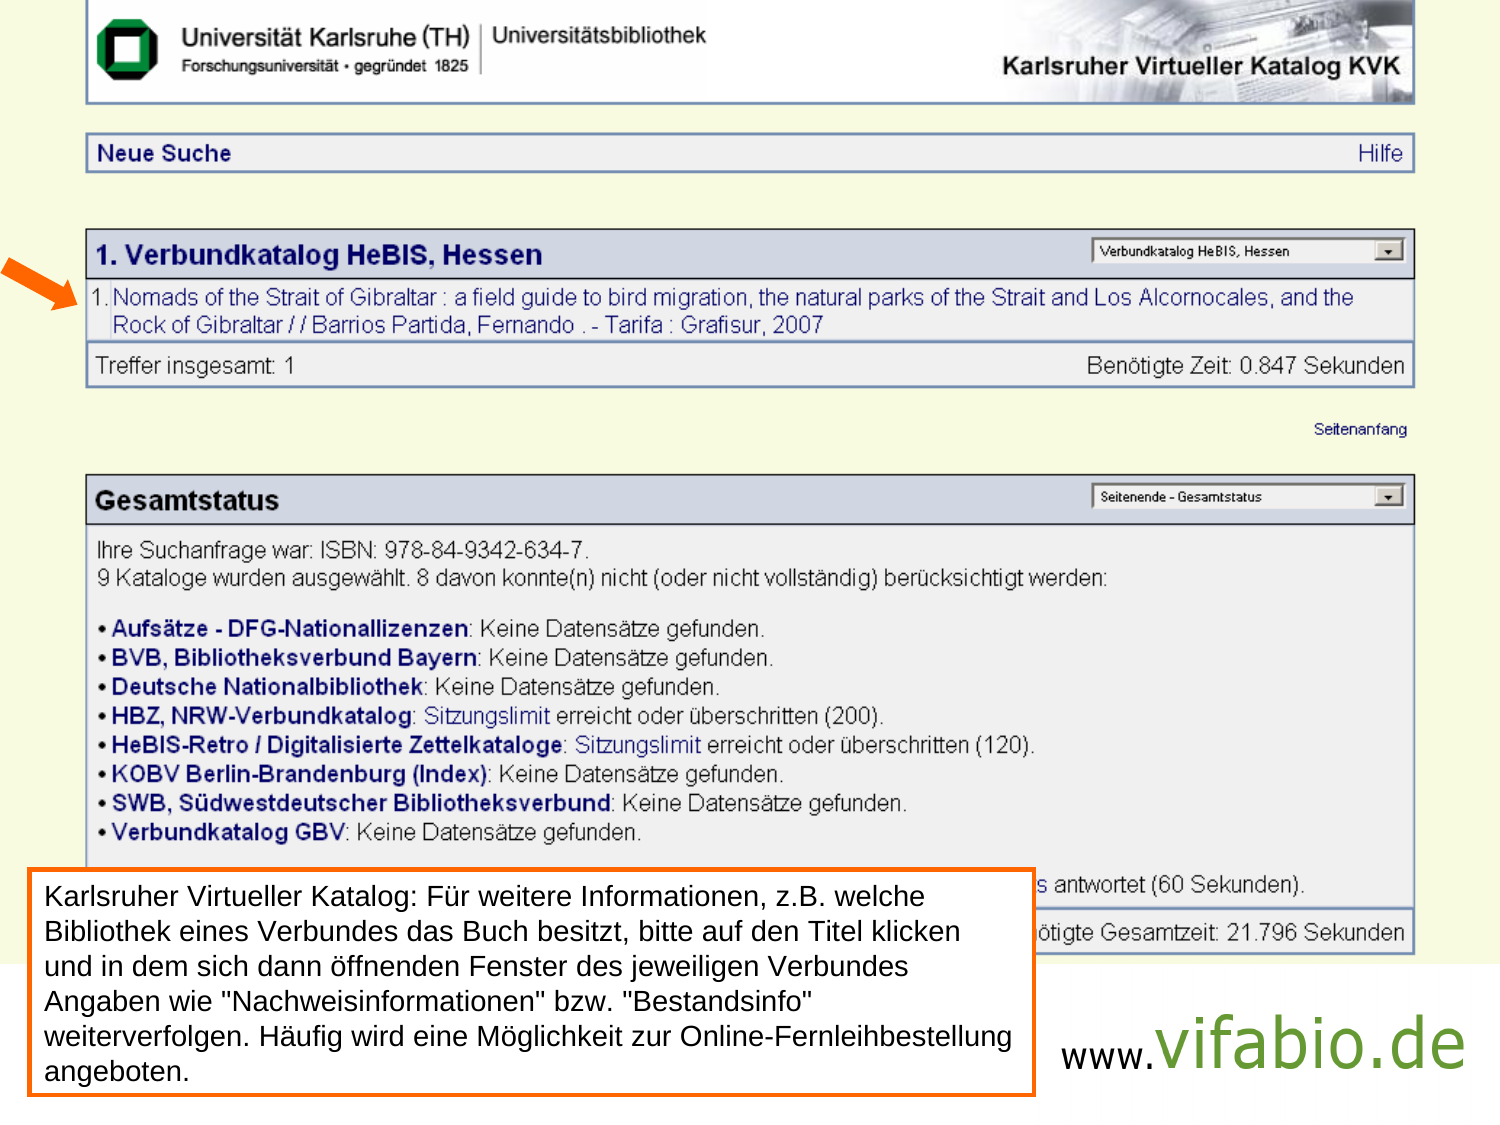

Karlsruher Virtueller Katalog: Für weitere Informationen, z.B. welche Bibliothek eines Verbundes das Buch besitzt, bitte auf den Titel klicken und in dem sich dann öffnenden Fenster des jeweiligen Verbundes Angaben wie "Nachweisinformationen" bzw. "Bestandsinfo" weiterverfolgen. Häufig wird eine Möglichkeit zur Online-Fernleihbestellung angeboten.